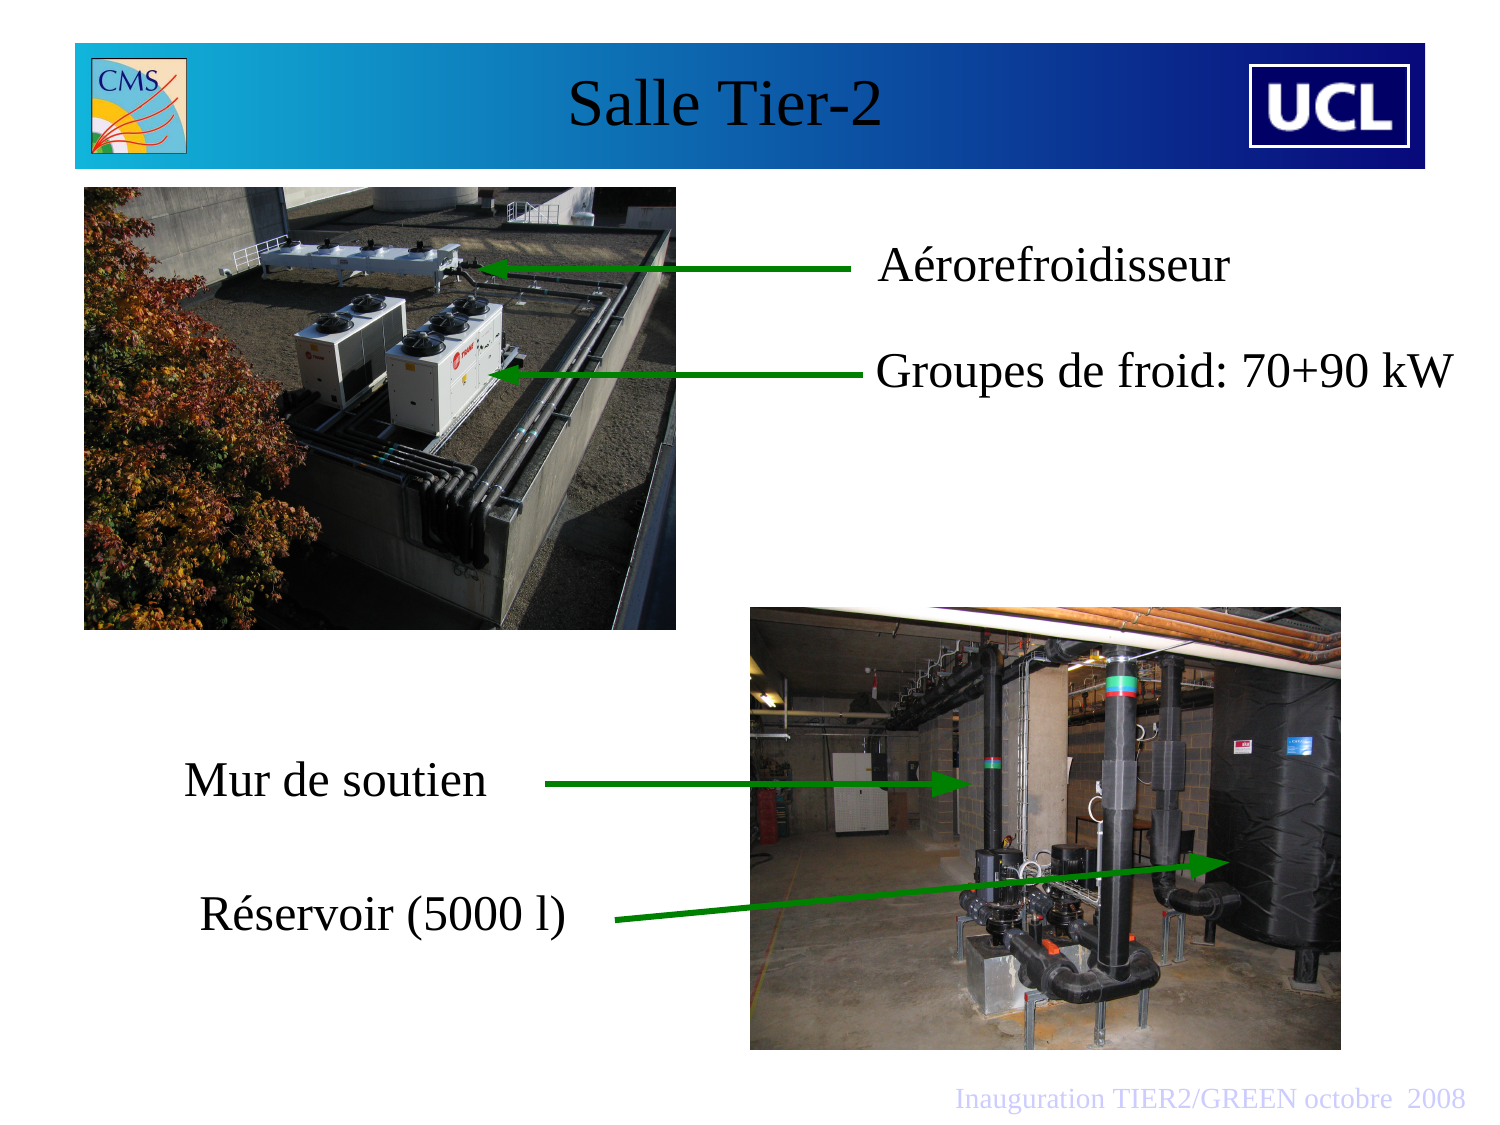

Salle Tier-2
Aérorefroidisseur
Groupes de froid: 70+90 kW
Mur de soutien
Réservoir (5000 l)
Inauguration TIER2/GREEN octobre 2008